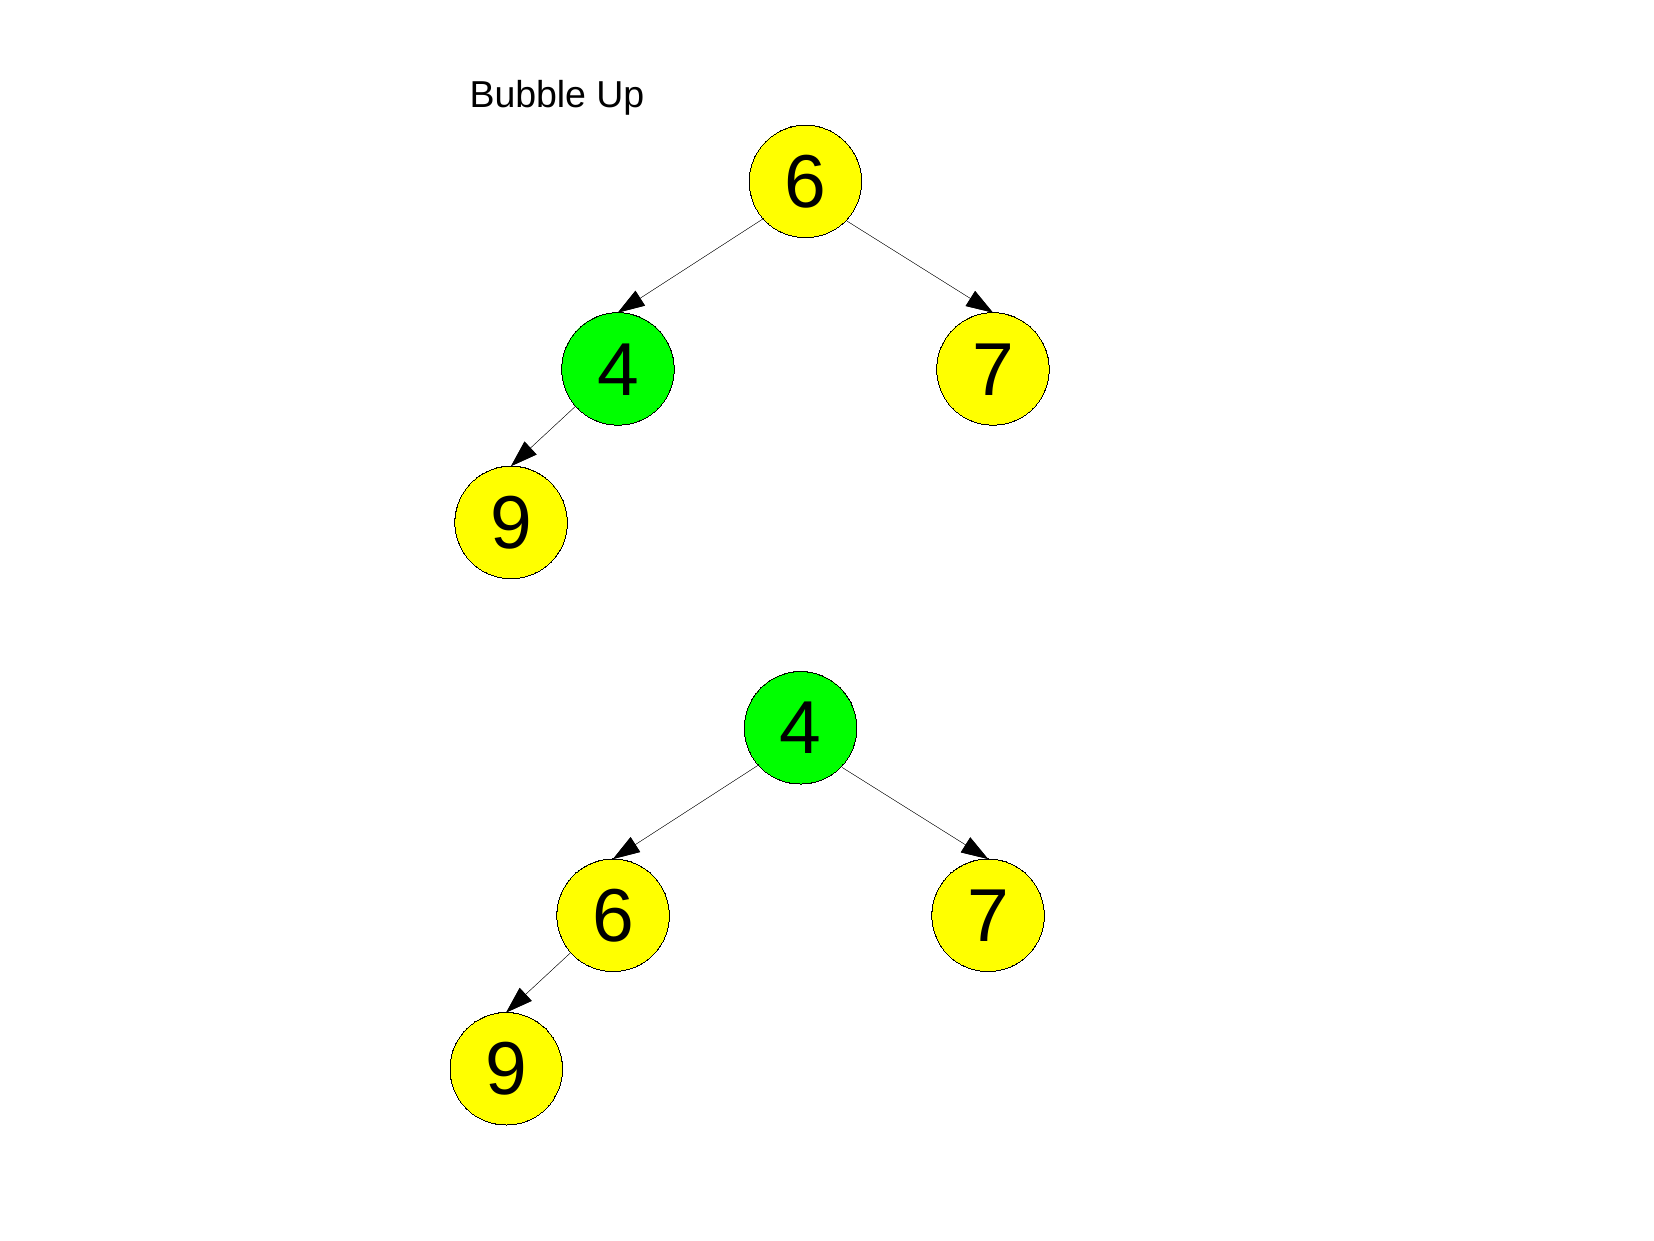

Bubble Up
5
6
4
7
4
7
9
9
5
4
4
7
6
7
9
9